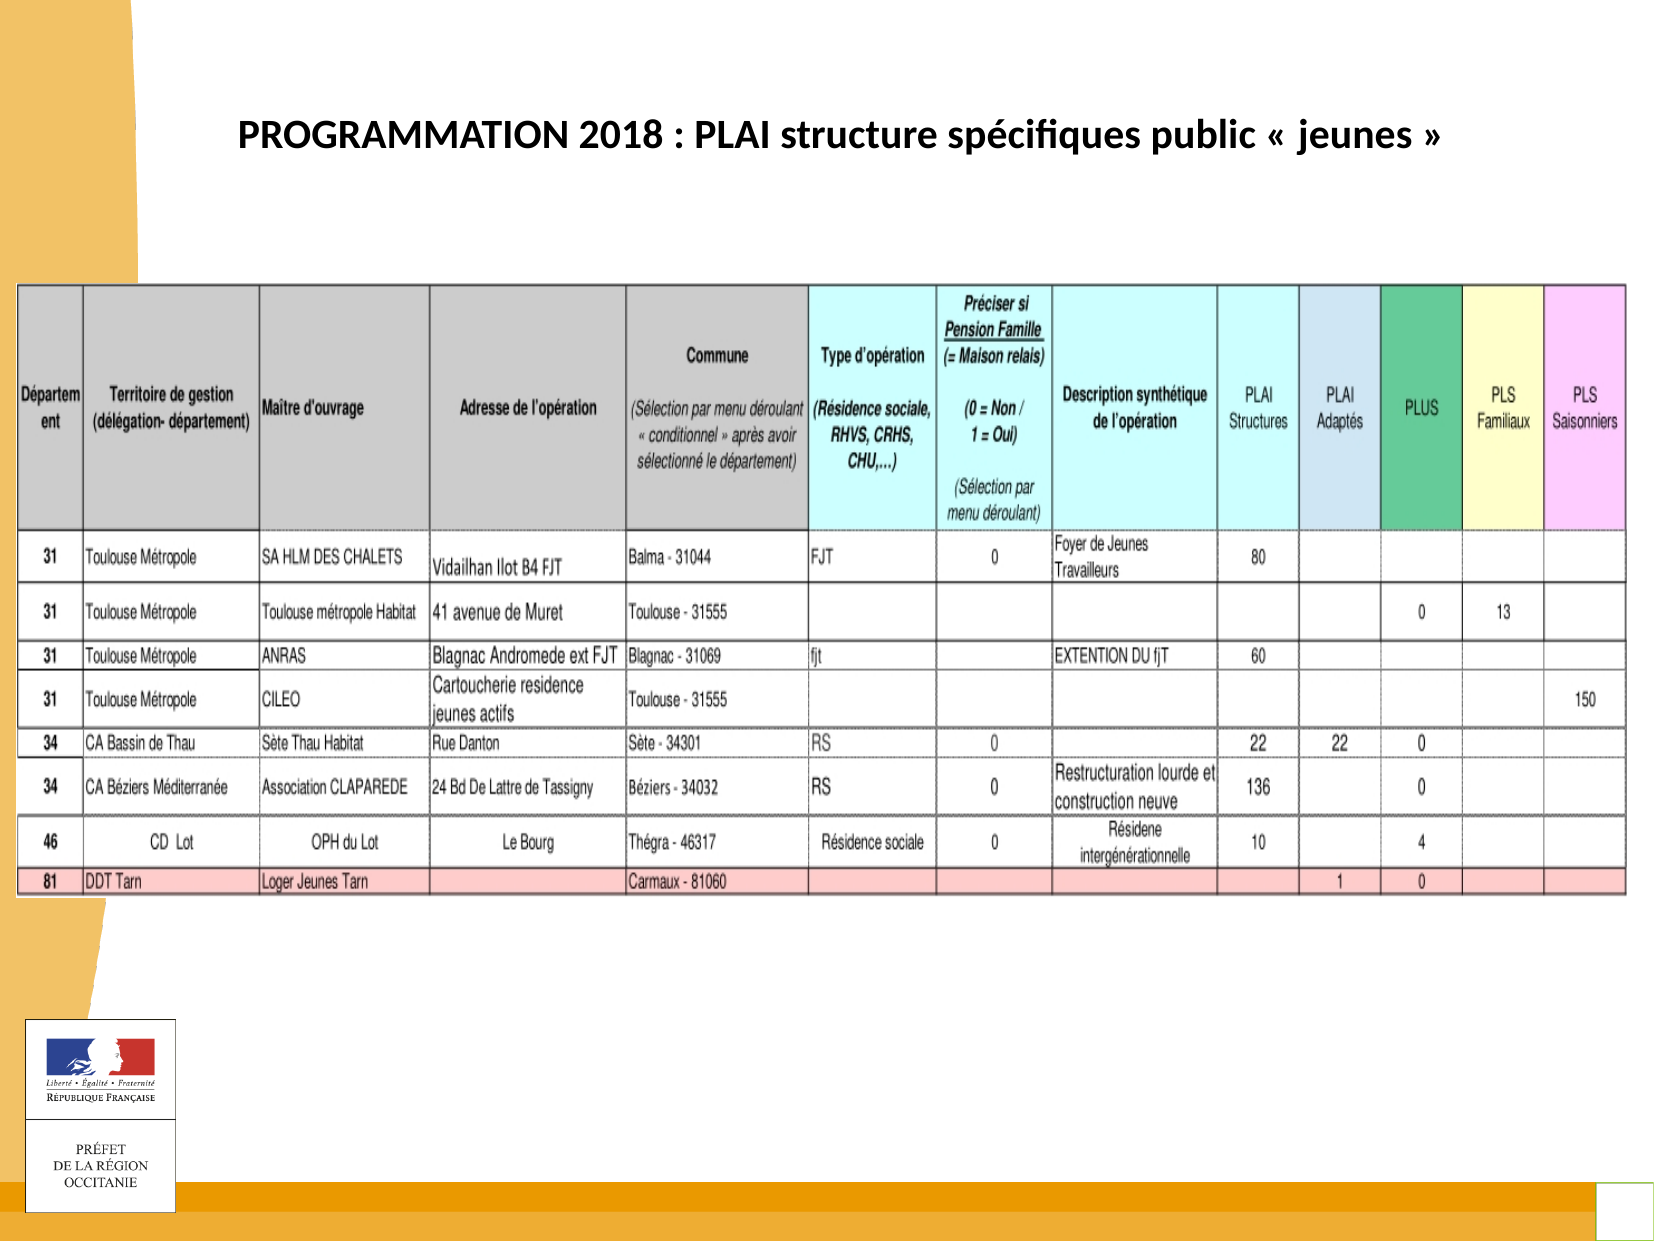

# PROGRAMMATION 2018 : PLAI structure spécifiques public « jeunes »